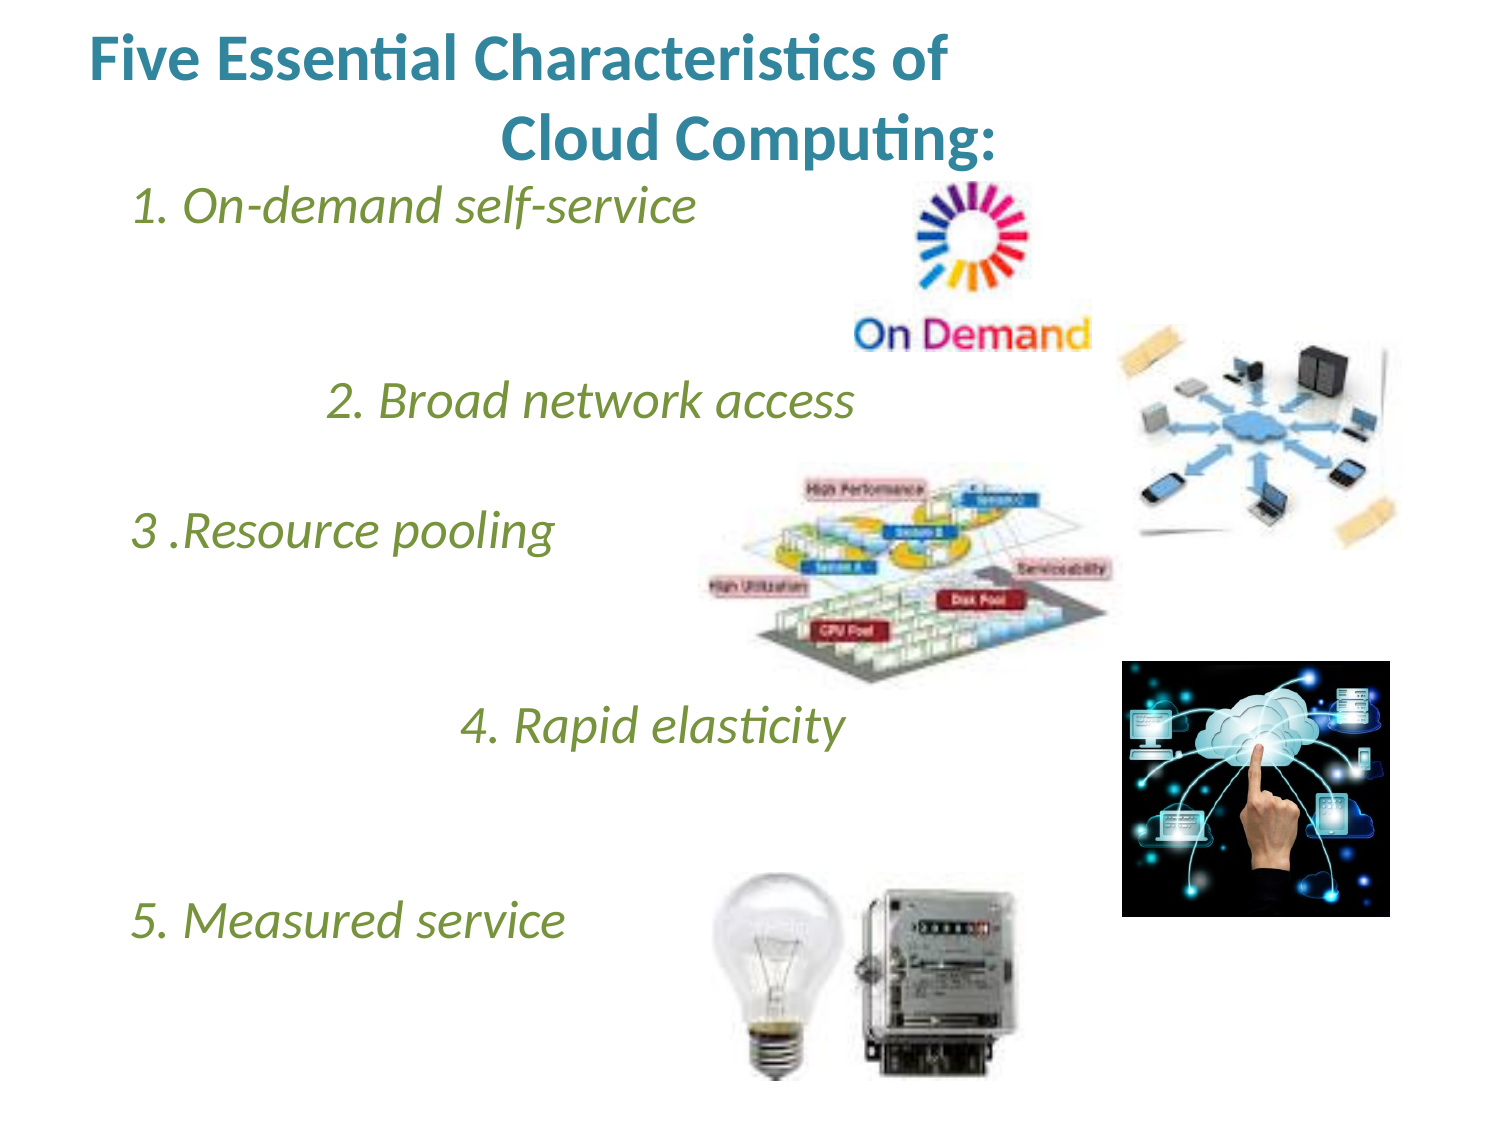

Five Essential Characteristics of
Cloud Computing:
1. On-demand self-service
 2. Broad network access
3 .Resource pooling
 4. Rapid elasticity
5. Measured service